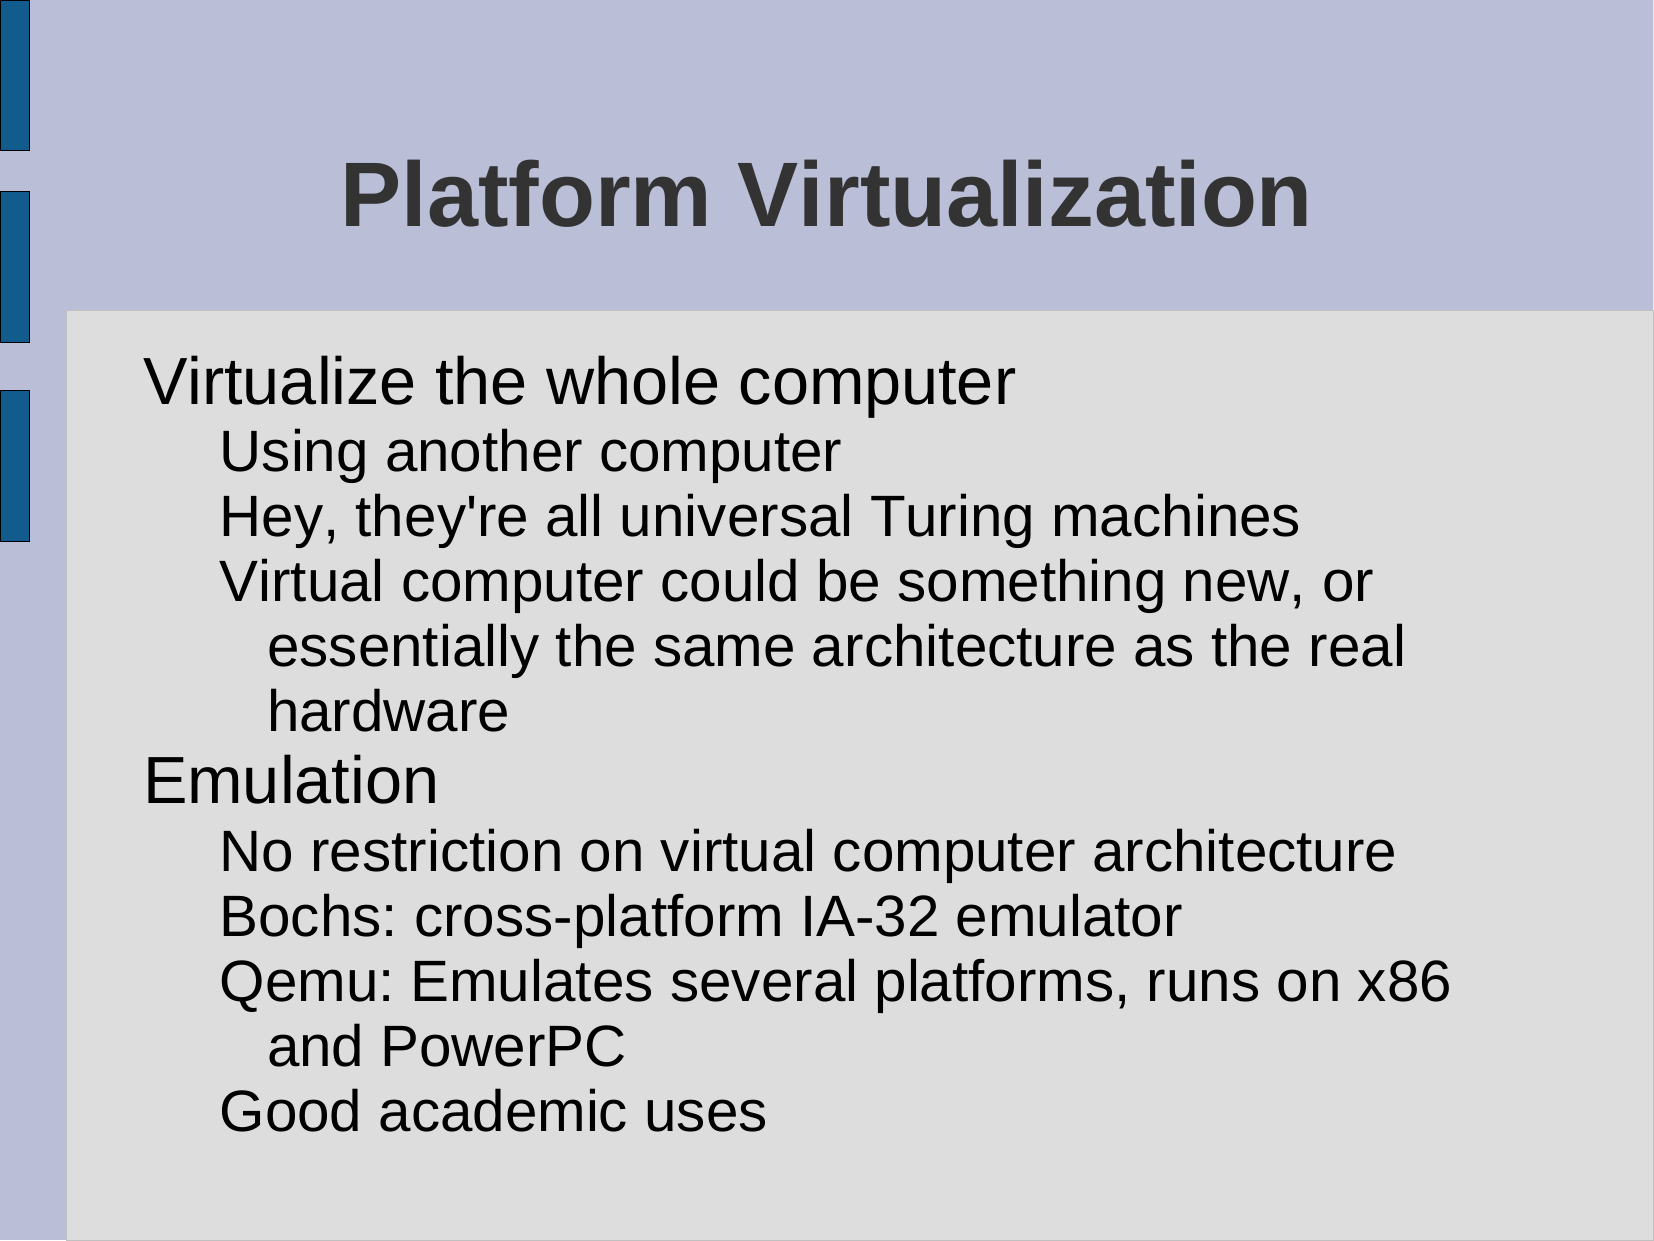

# Platform Virtualization
Virtualize the whole computer
Using another computer
Hey, they're all universal Turing machines
Virtual computer could be something new, or essentially the same architecture as the real hardware
Emulation
No restriction on virtual computer architecture
Bochs: cross-platform IA-32 emulator
Qemu: Emulates several platforms, runs on x86 and PowerPC
Good academic uses